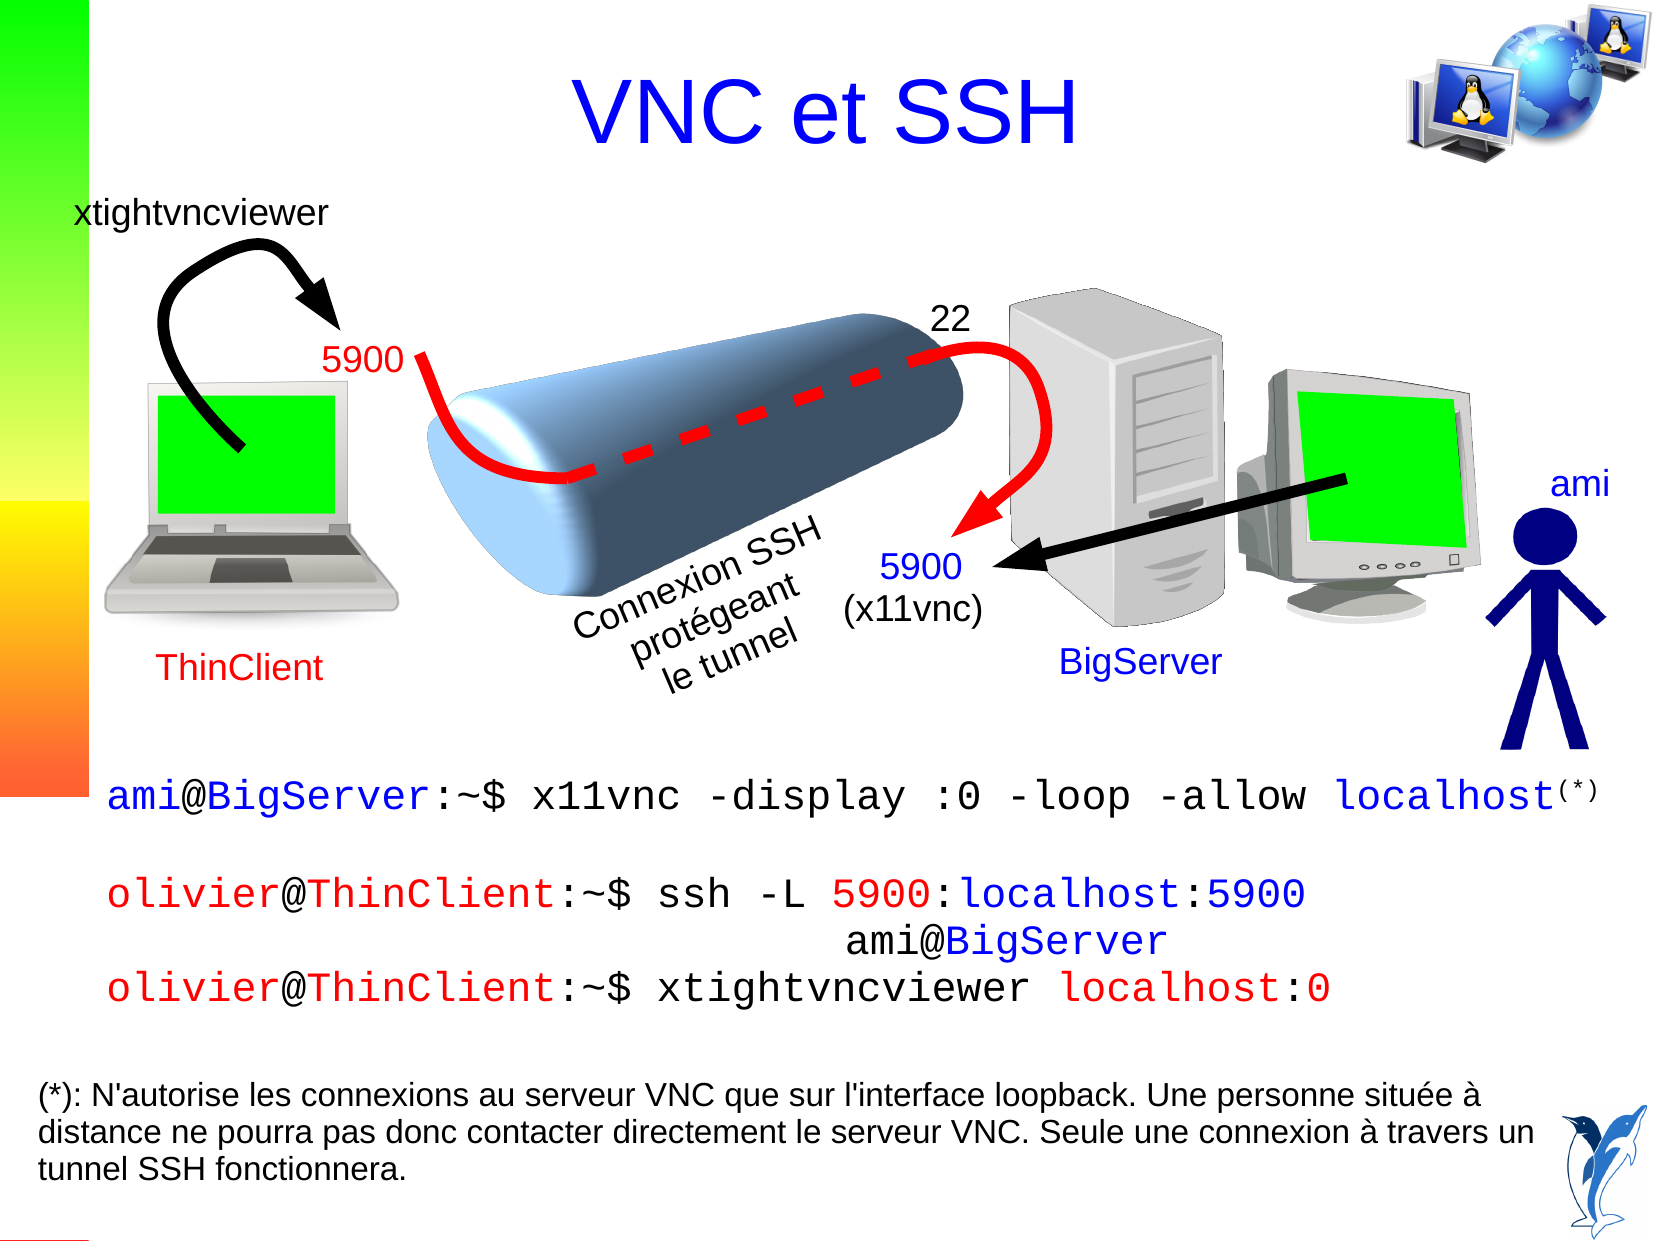

# VNC et SSH
xtightvncviewer
22
5900
ami
5900
(x11vnc)
Connexion SSH
protégeant
le tunnel
BigServer
ThinClient
ami@BigServer:~$ x11vnc -display :0 -loop -allow localhost(*)
olivier@ThinClient:~$ ssh -L 5900:localhost:5900
										ami@BigServer
olivier@ThinClient:~$ xtightvncviewer localhost:0
(*): N'autorise les connexions au serveur VNC que sur l'interface loopback. Une personne située à
distance ne pourra pas donc contacter directement le serveur VNC. Seule une connexion à travers un
tunnel SSH fonctionnera.